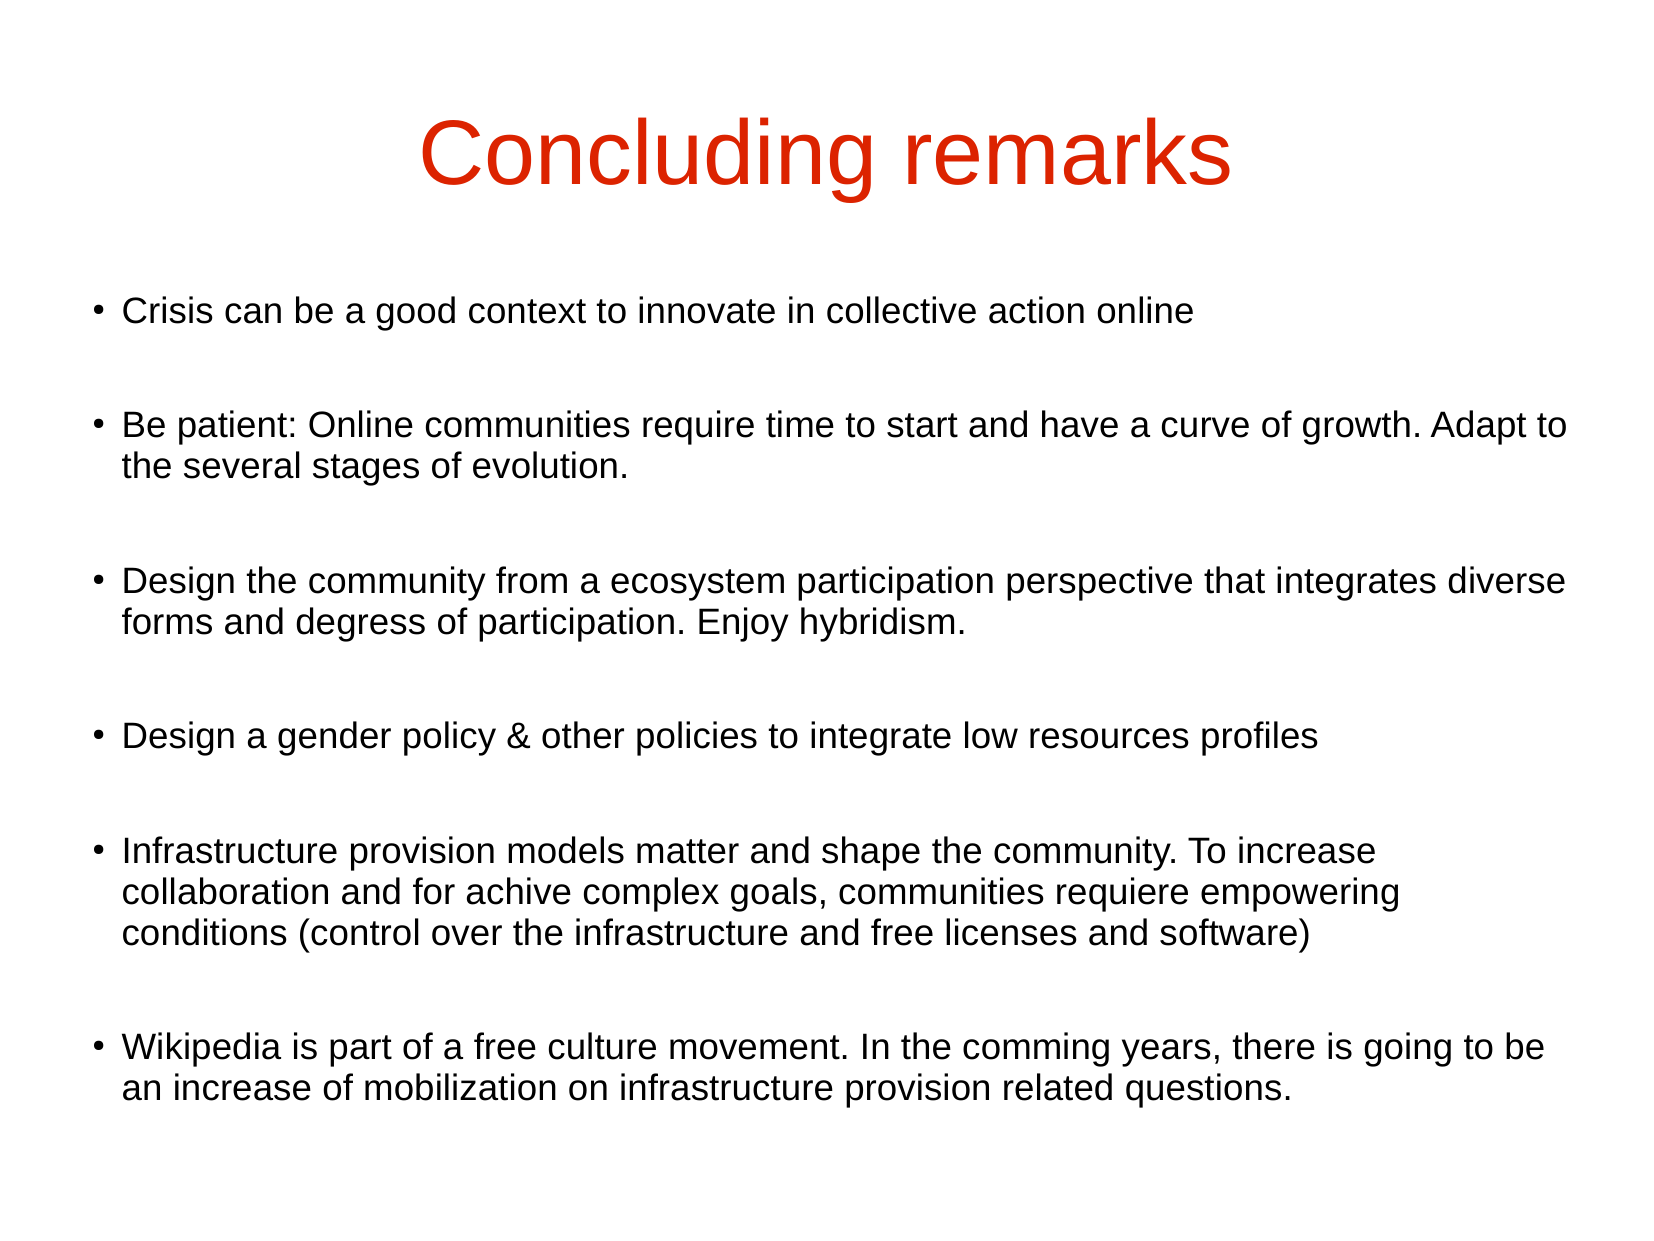

# Concluding remarks
Crisis can be a good context to innovate in collective action online
Be patient: Online communities require time to start and have a curve of growth. Adapt to the several stages of evolution.
Design the community from a ecosystem participation perspective that integrates diverse forms and degress of participation. Enjoy hybridism.
Design a gender policy & other policies to integrate low resources profiles
Infrastructure provision models matter and shape the community. To increase collaboration and for achive complex goals, communities requiere empowering conditions (control over the infrastructure and free licenses and software)
Wikipedia is part of a free culture movement. In the comming years, there is going to be an increase of mobilization on infrastructure provision related questions.